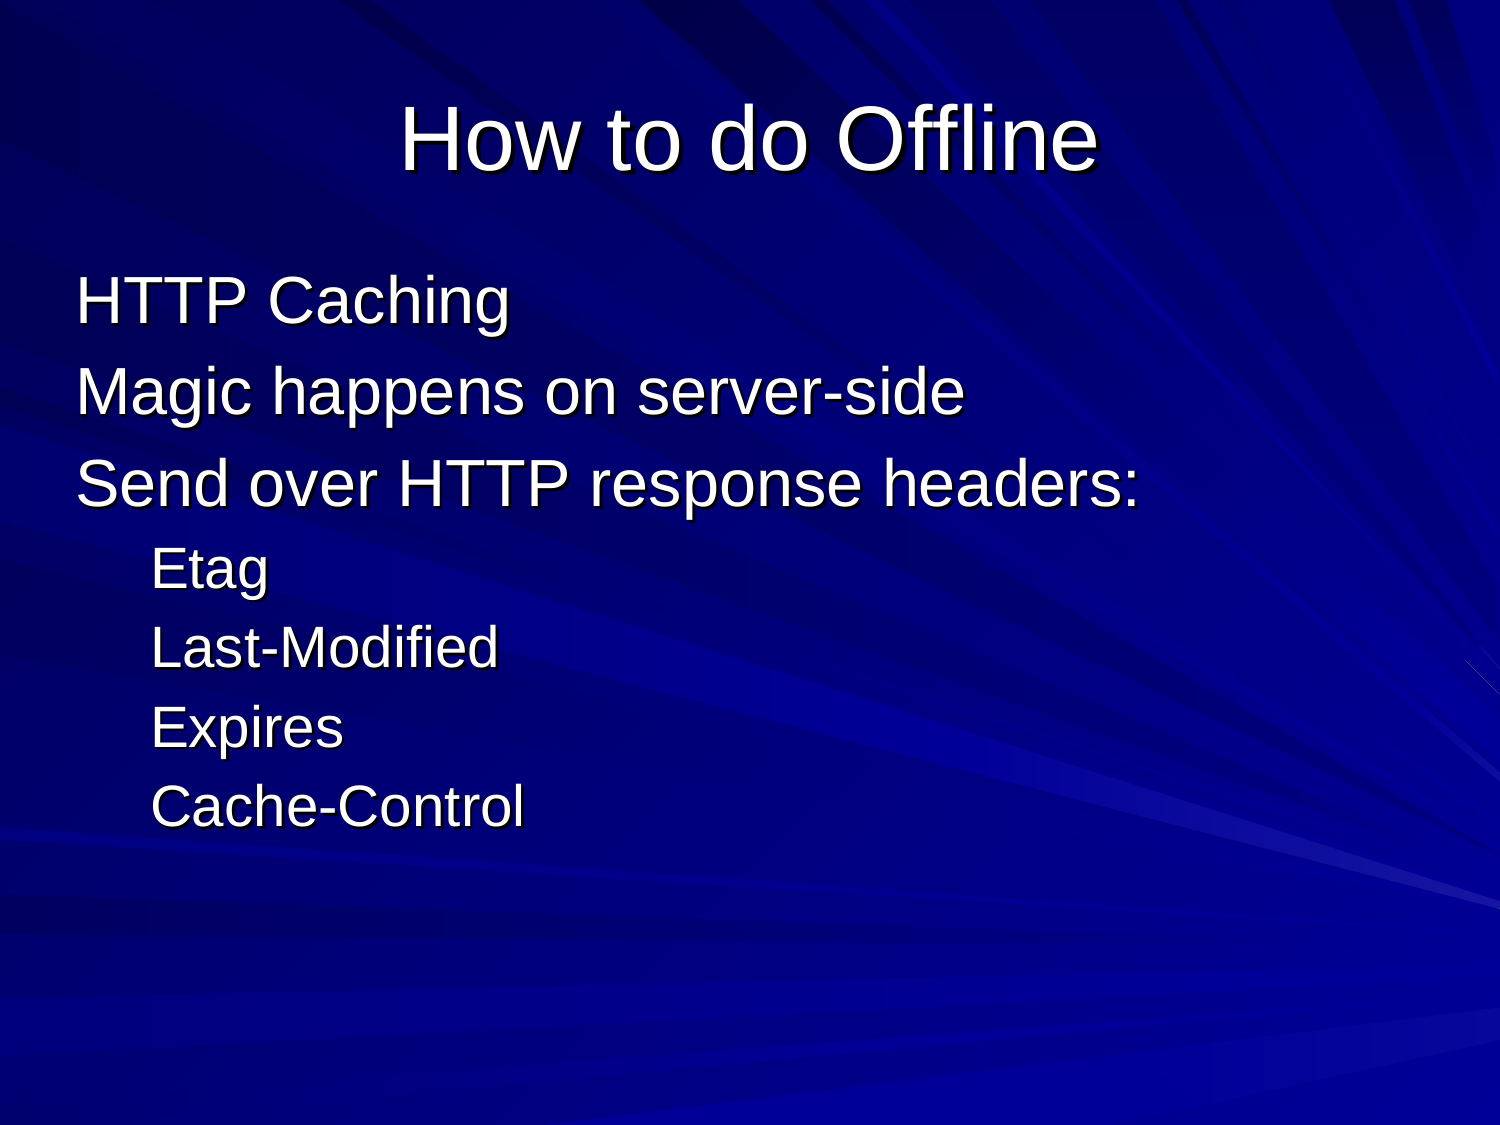

# How to do Offline
HTTP Caching
Magic happens on server-side
Send over HTTP response headers:
Etag
Last-Modified
Expires
Cache-Control